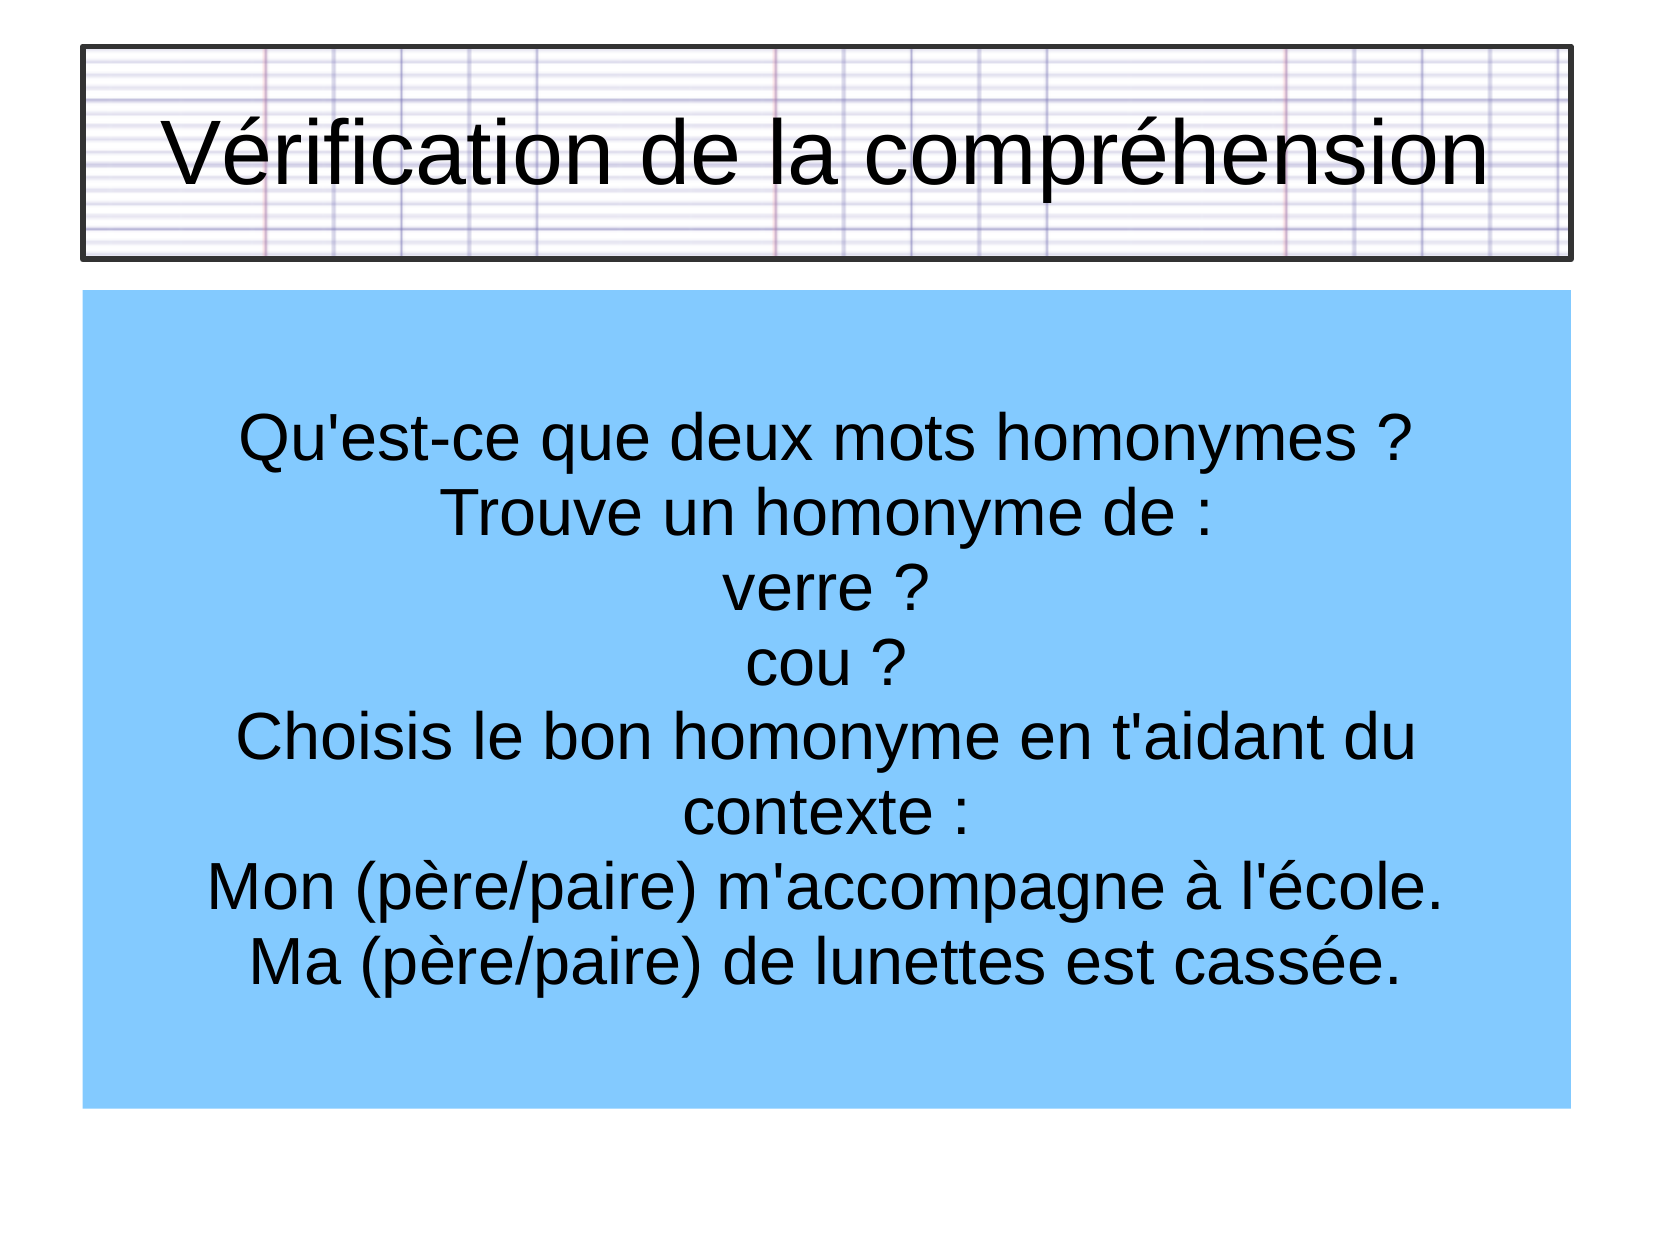

# Vérification de la compréhension
Qu'est-ce que deux mots homonymes ?
Trouve un homonyme de :
verre ?
cou ?
Choisis le bon homonyme en t'aidant du contexte :
Mon (père/paire) m'accompagne à l'école.
Ma (père/paire) de lunettes est cassée.